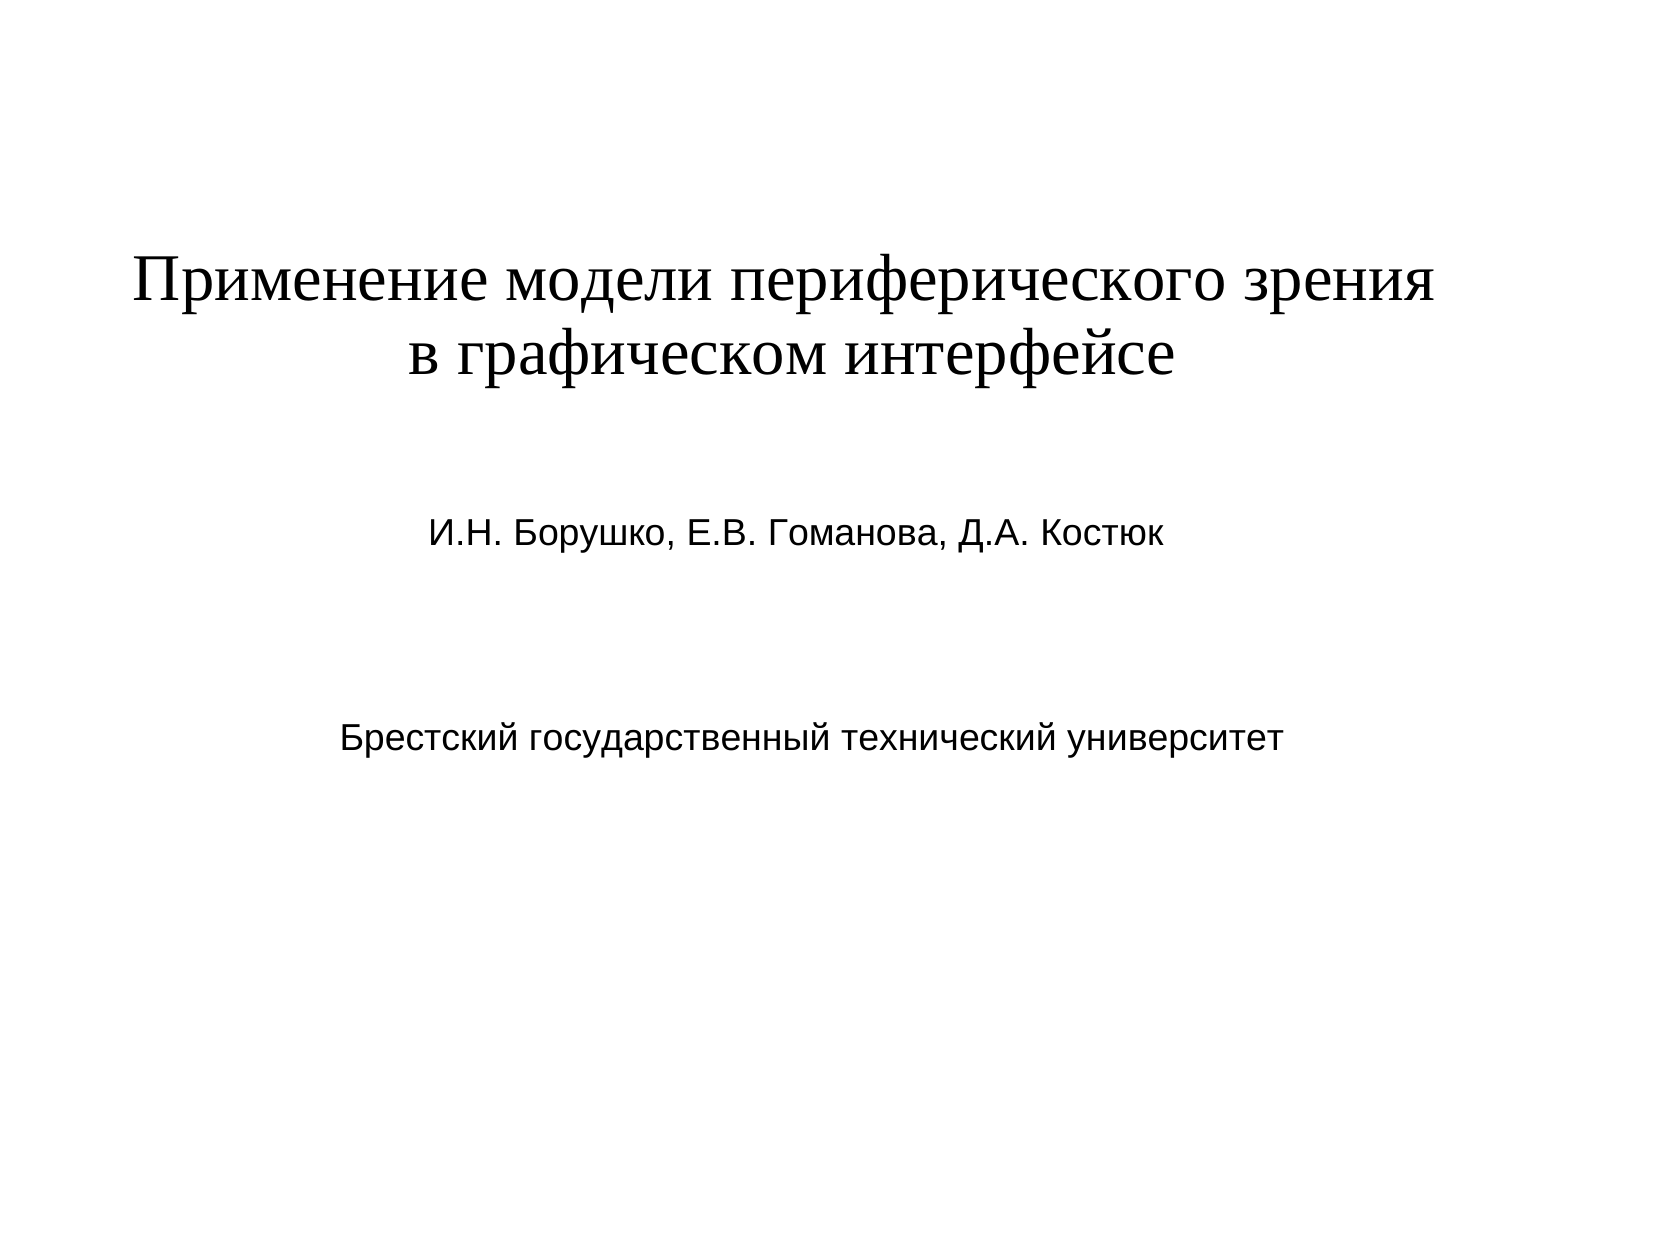

Применение модели периферического зрения
в графическом интерфейсе
И.Н. Борушко, Е.В. Гоманова, Д.А. Костюк
Брестский государственный технический университет